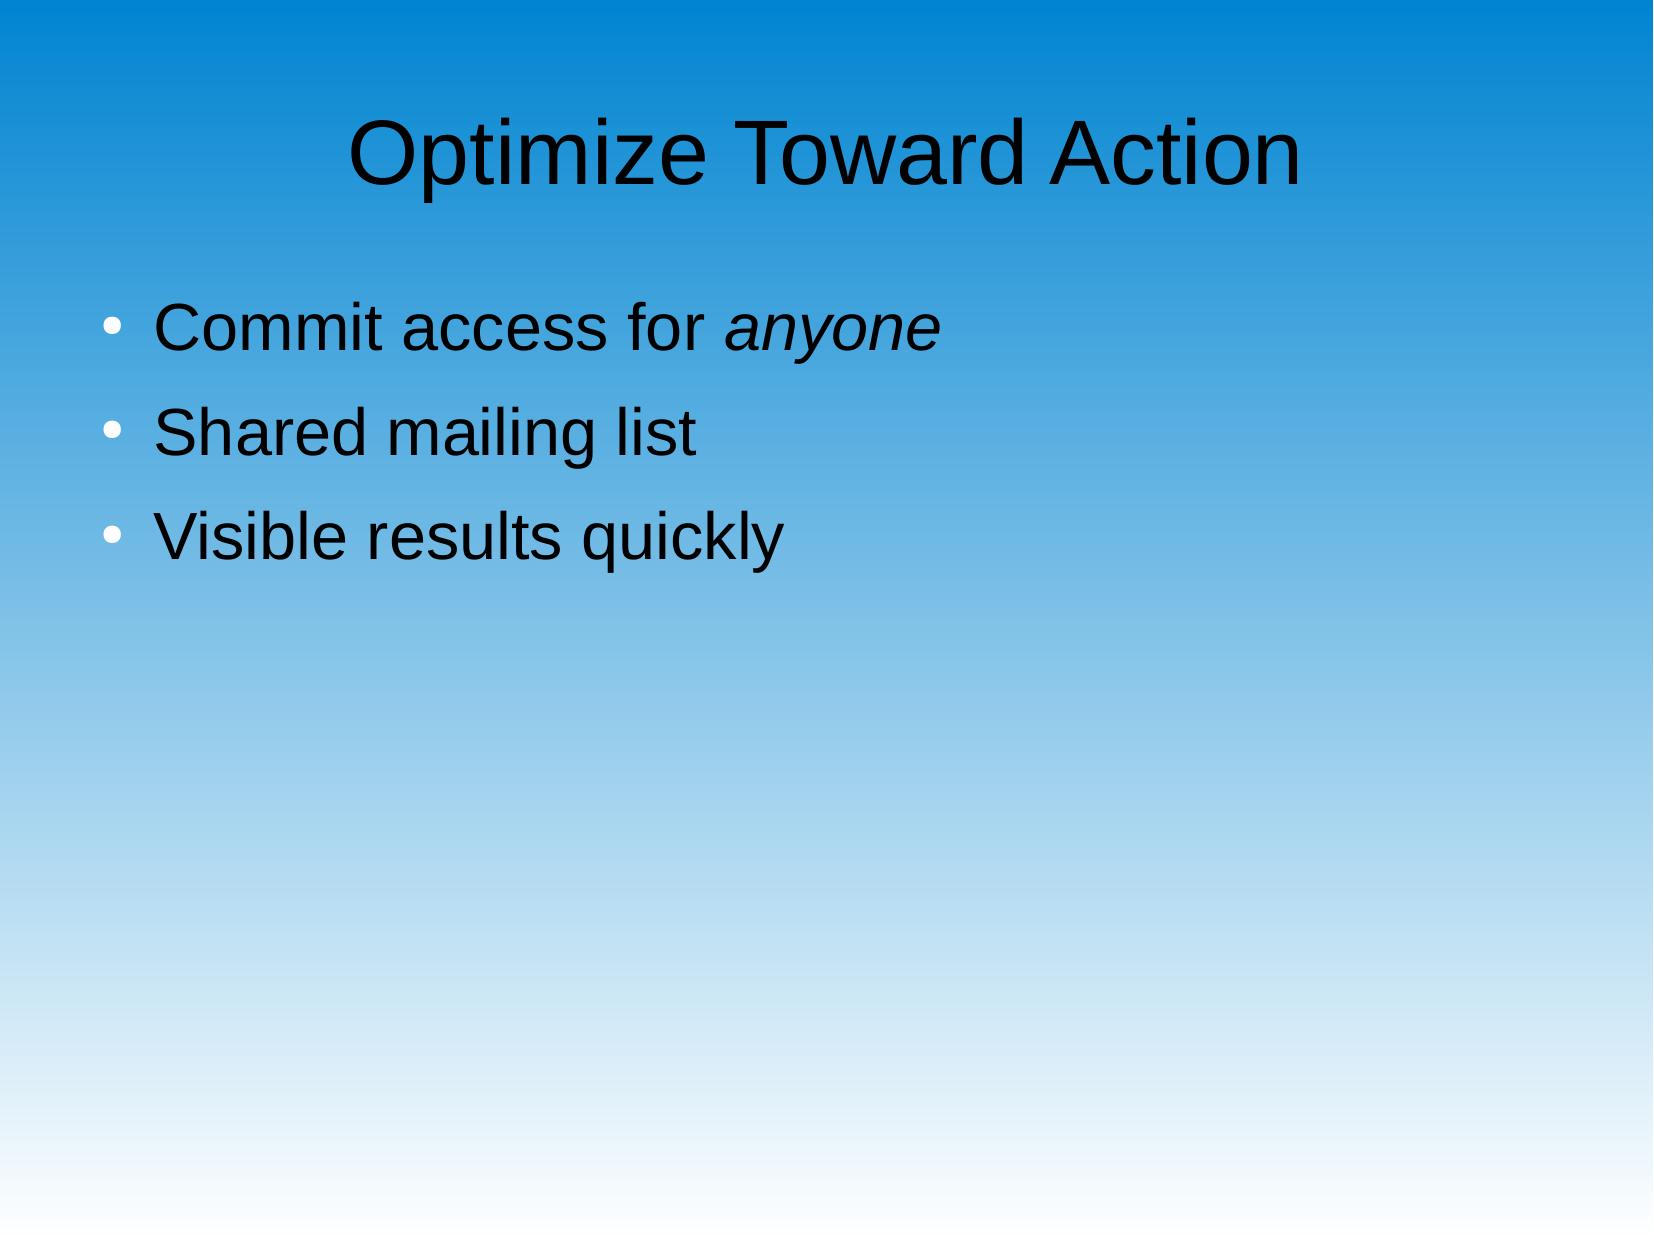

# Optimize Toward Action
Commit access for anyone
Shared mailing list
Visible results quickly